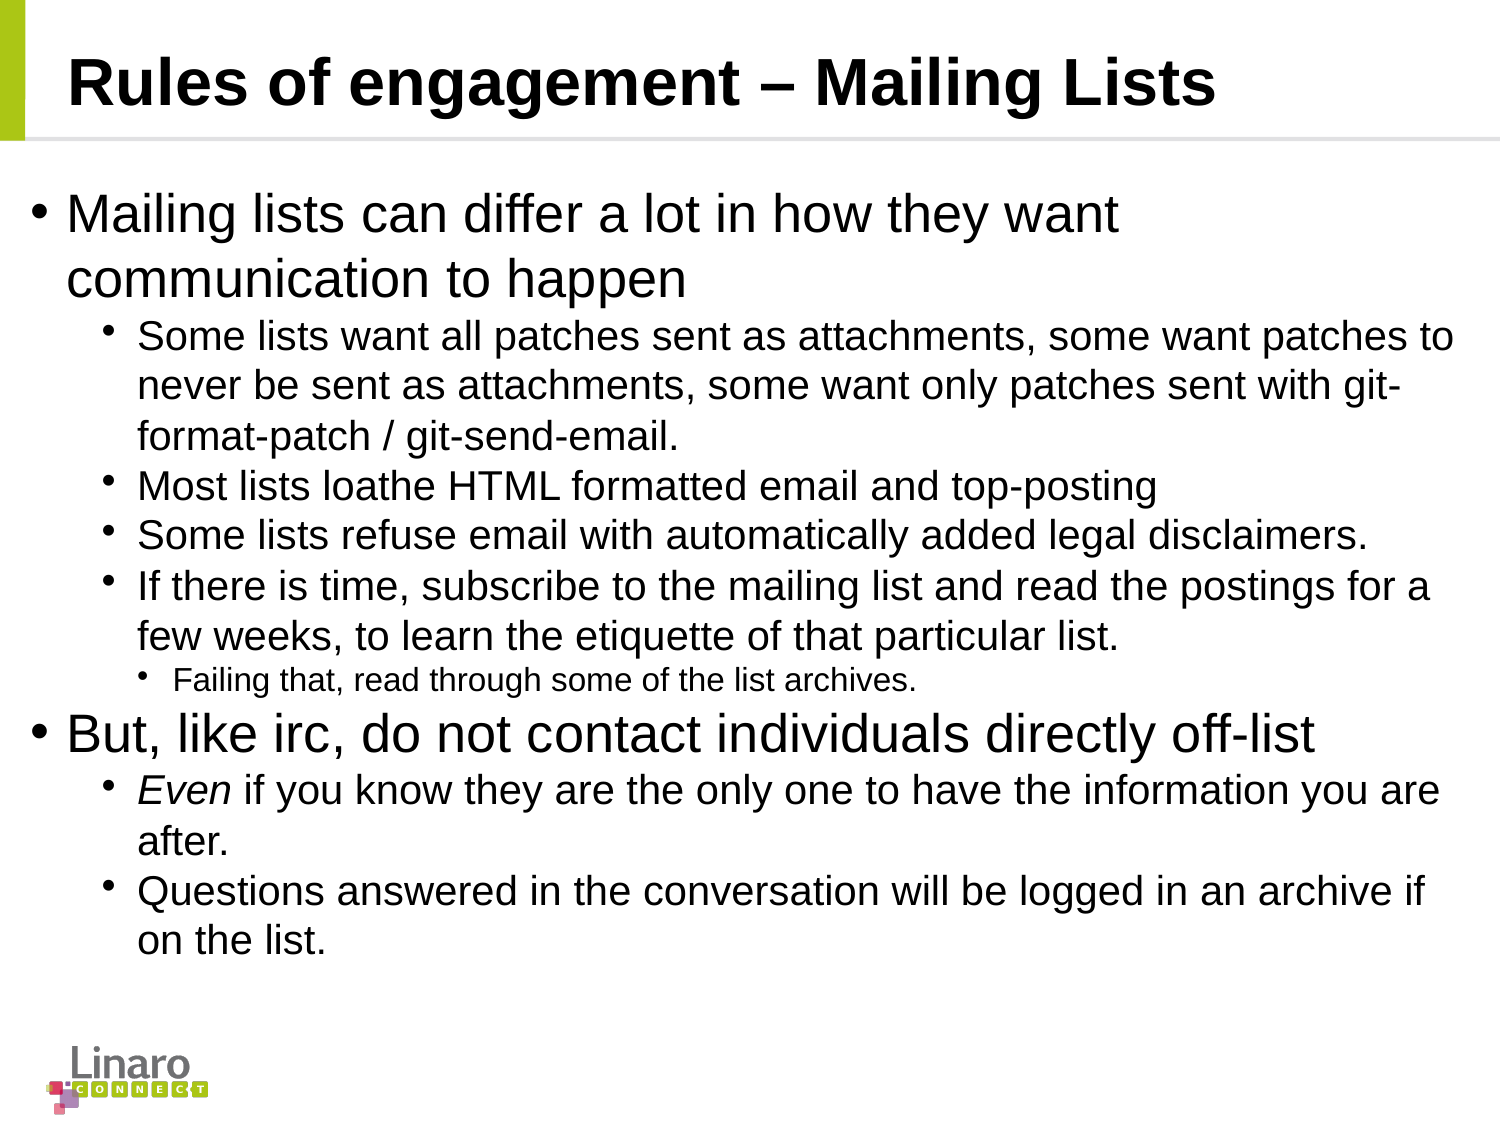

Rules of engagement – Mailing Lists
Mailing lists can differ a lot in how they want communication to happen
Some lists want all patches sent as attachments, some want patches to never be sent as attachments, some want only patches sent with git-format-patch / git-send-email.
Most lists loathe HTML formatted email and top-posting
Some lists refuse email with automatically added legal disclaimers.
If there is time, subscribe to the mailing list and read the postings for a few weeks, to learn the etiquette of that particular list.
Failing that, read through some of the list archives.
But, like irc, do not contact individuals directly off-list
Even if you know they are the only one to have the information you are after.
Questions answered in the conversation will be logged in an archive if on the list.